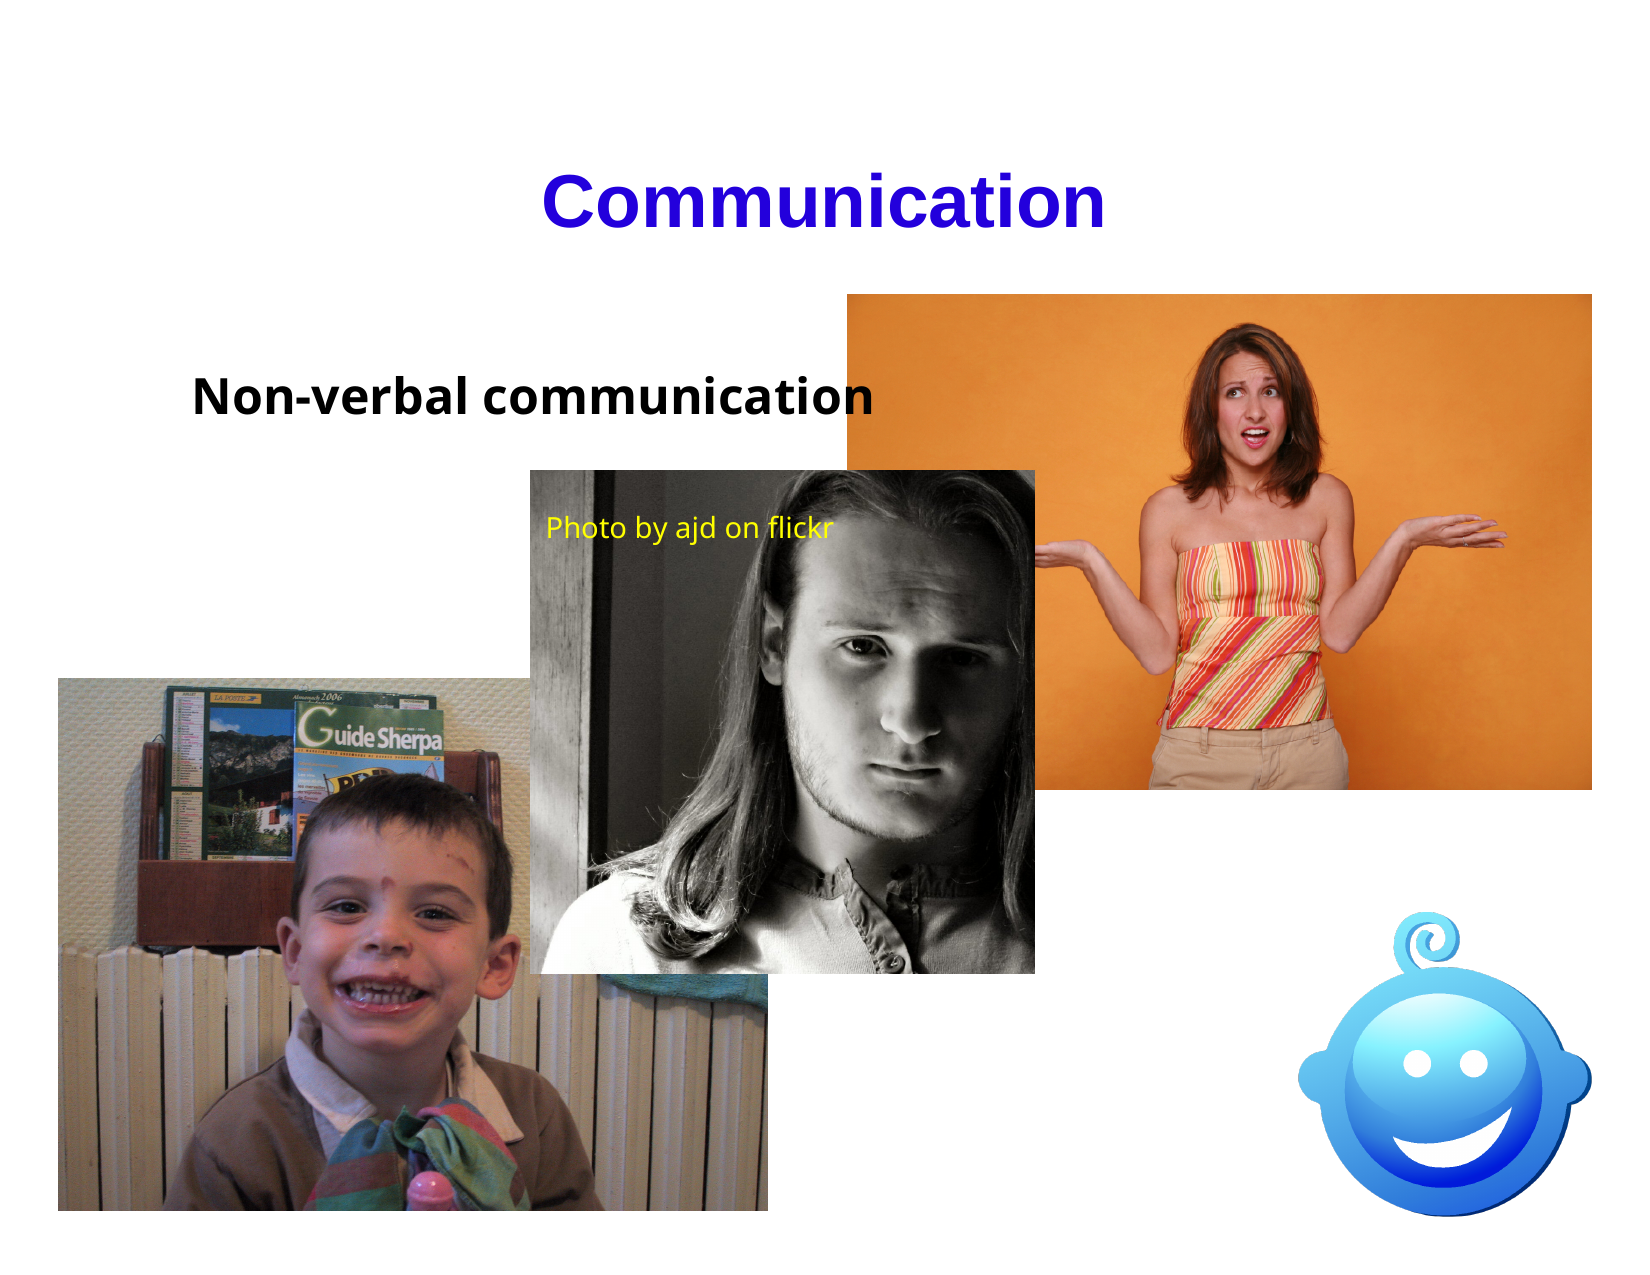

# Communication
Non-verbal communication
Photo by ajd on flickr